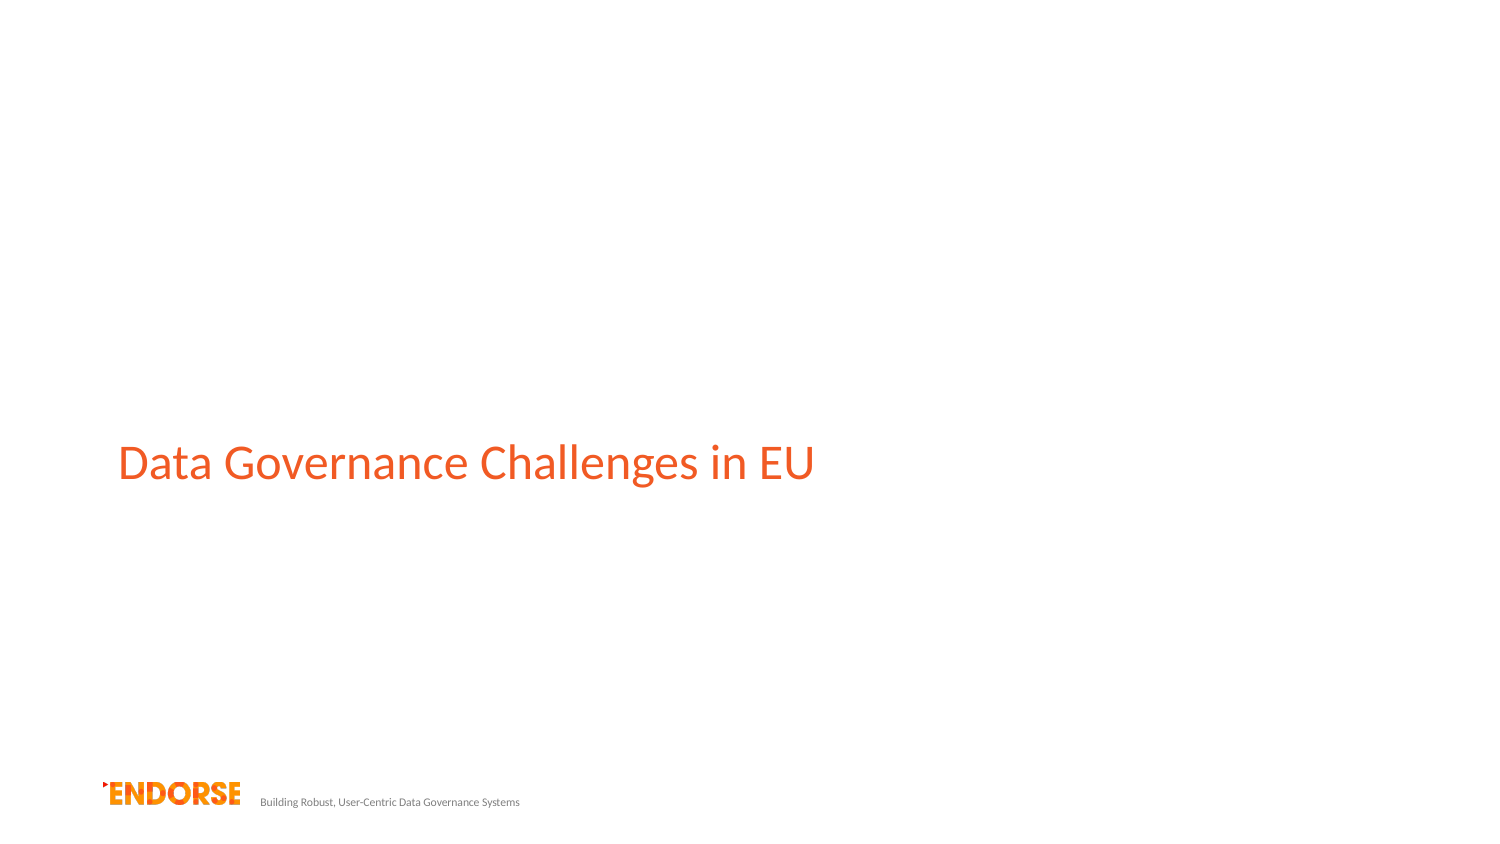

# Data Governance Challenges in EU
Regulatory compliance vs institutional capacity
Ambiguity about roles, responsibilities, and governance structures
Balancing openness and protection / public interest with privacy and security
Data quality, standardization, interoperability
Data sovereignty / localization / cross-border control
Trust, legitimacy, transparency
Technical and infrastructural constraints
Governance framework evolution and adaptability
Building Robust, User-Centric Data Governance Systems